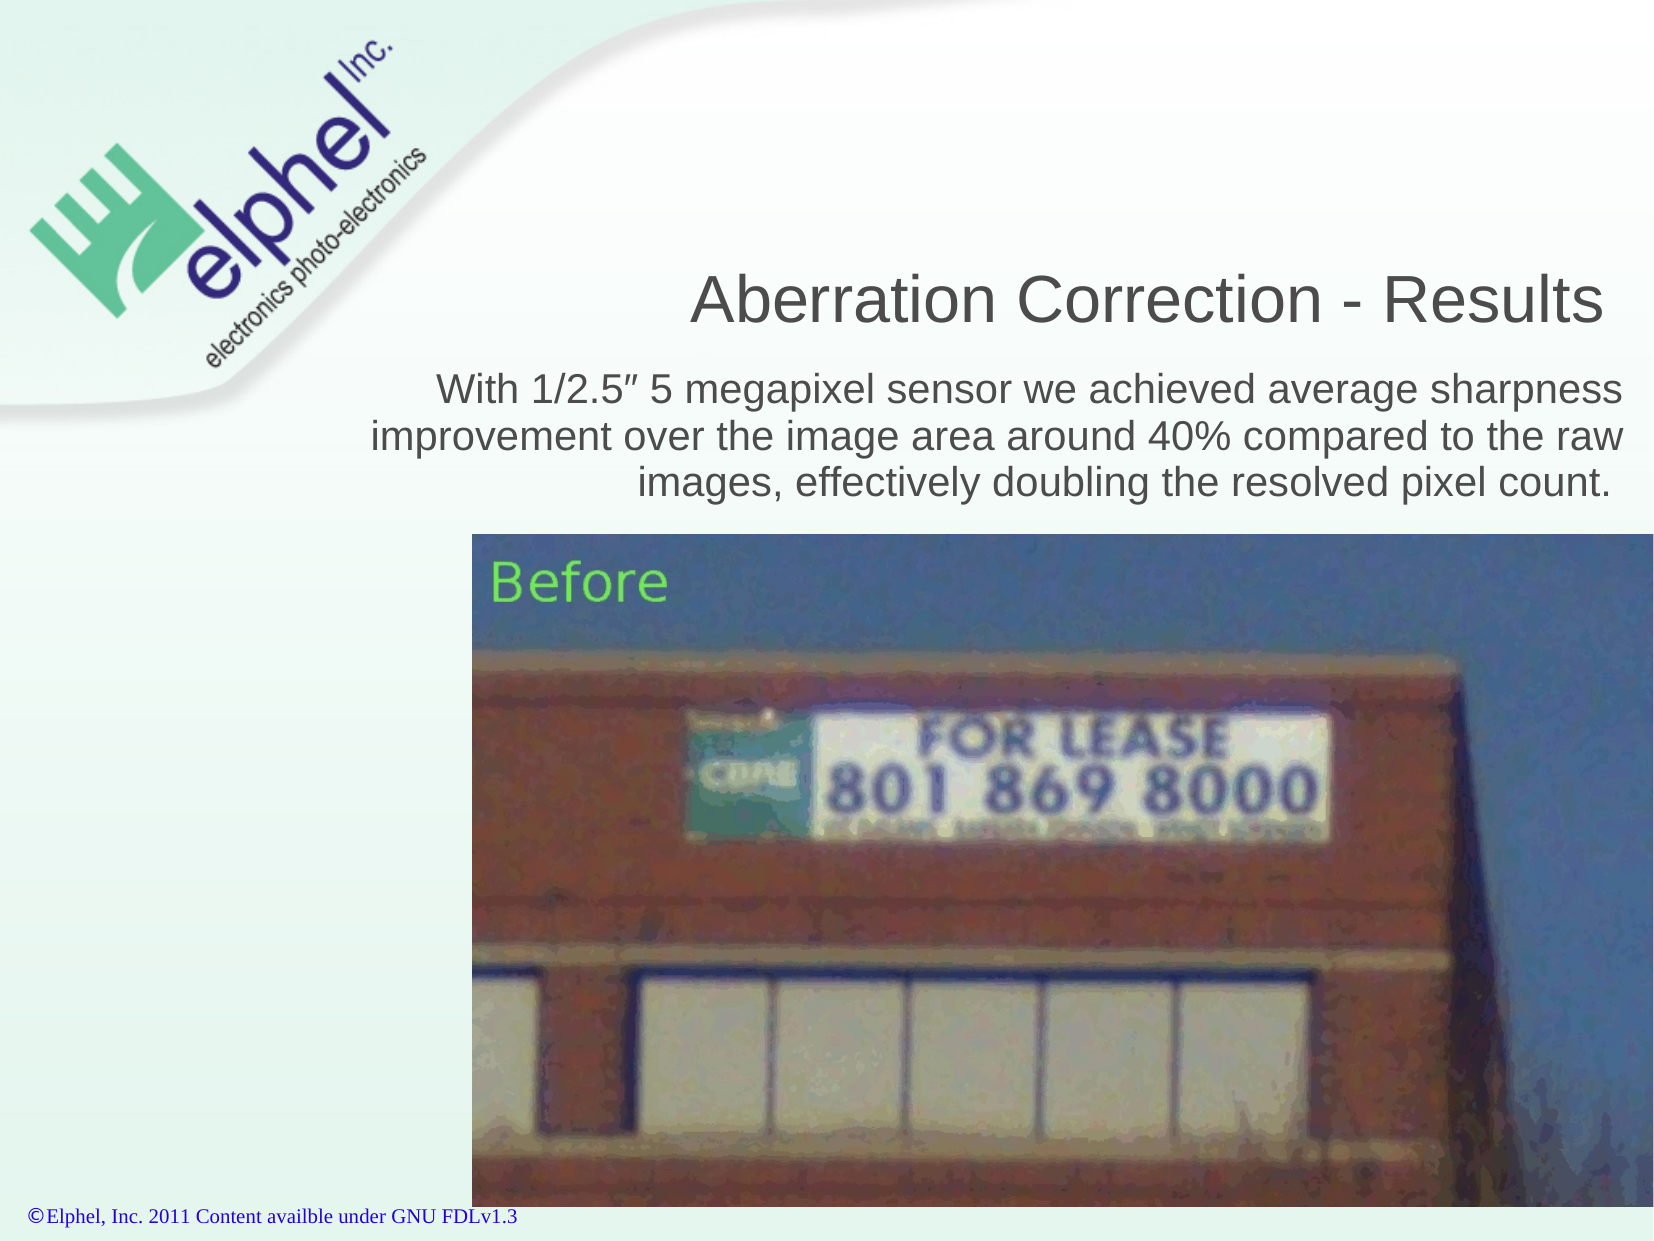

# Aberration Correction - Results
With 1/2.5″ 5 megapixel sensor we achieved average sharpness improvement over the image area around 40% compared to the raw images, effectively doubling the resolved pixel count.